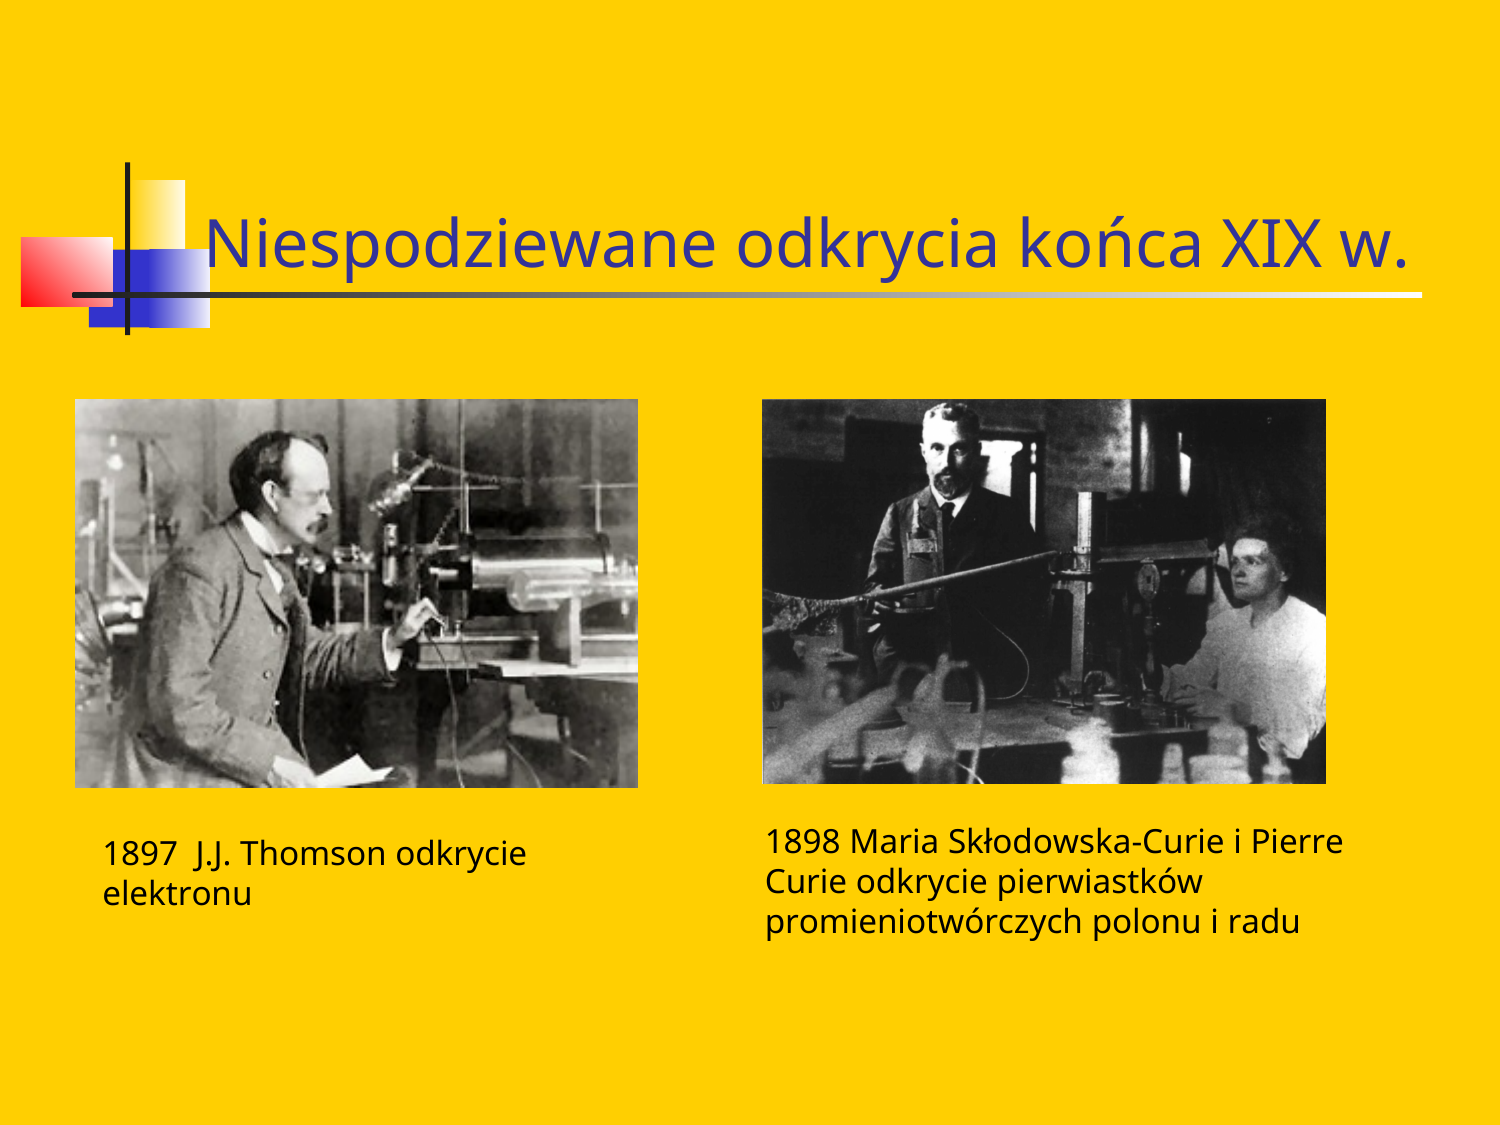

# Niespodziewane odkrycia końca XIX w.
1898 Maria Skłodowska-Curie i Pierre Curie odkrycie pierwiastków promieniotwórczych polonu i radu
1897 J.J. Thomson odkrycie elektronu